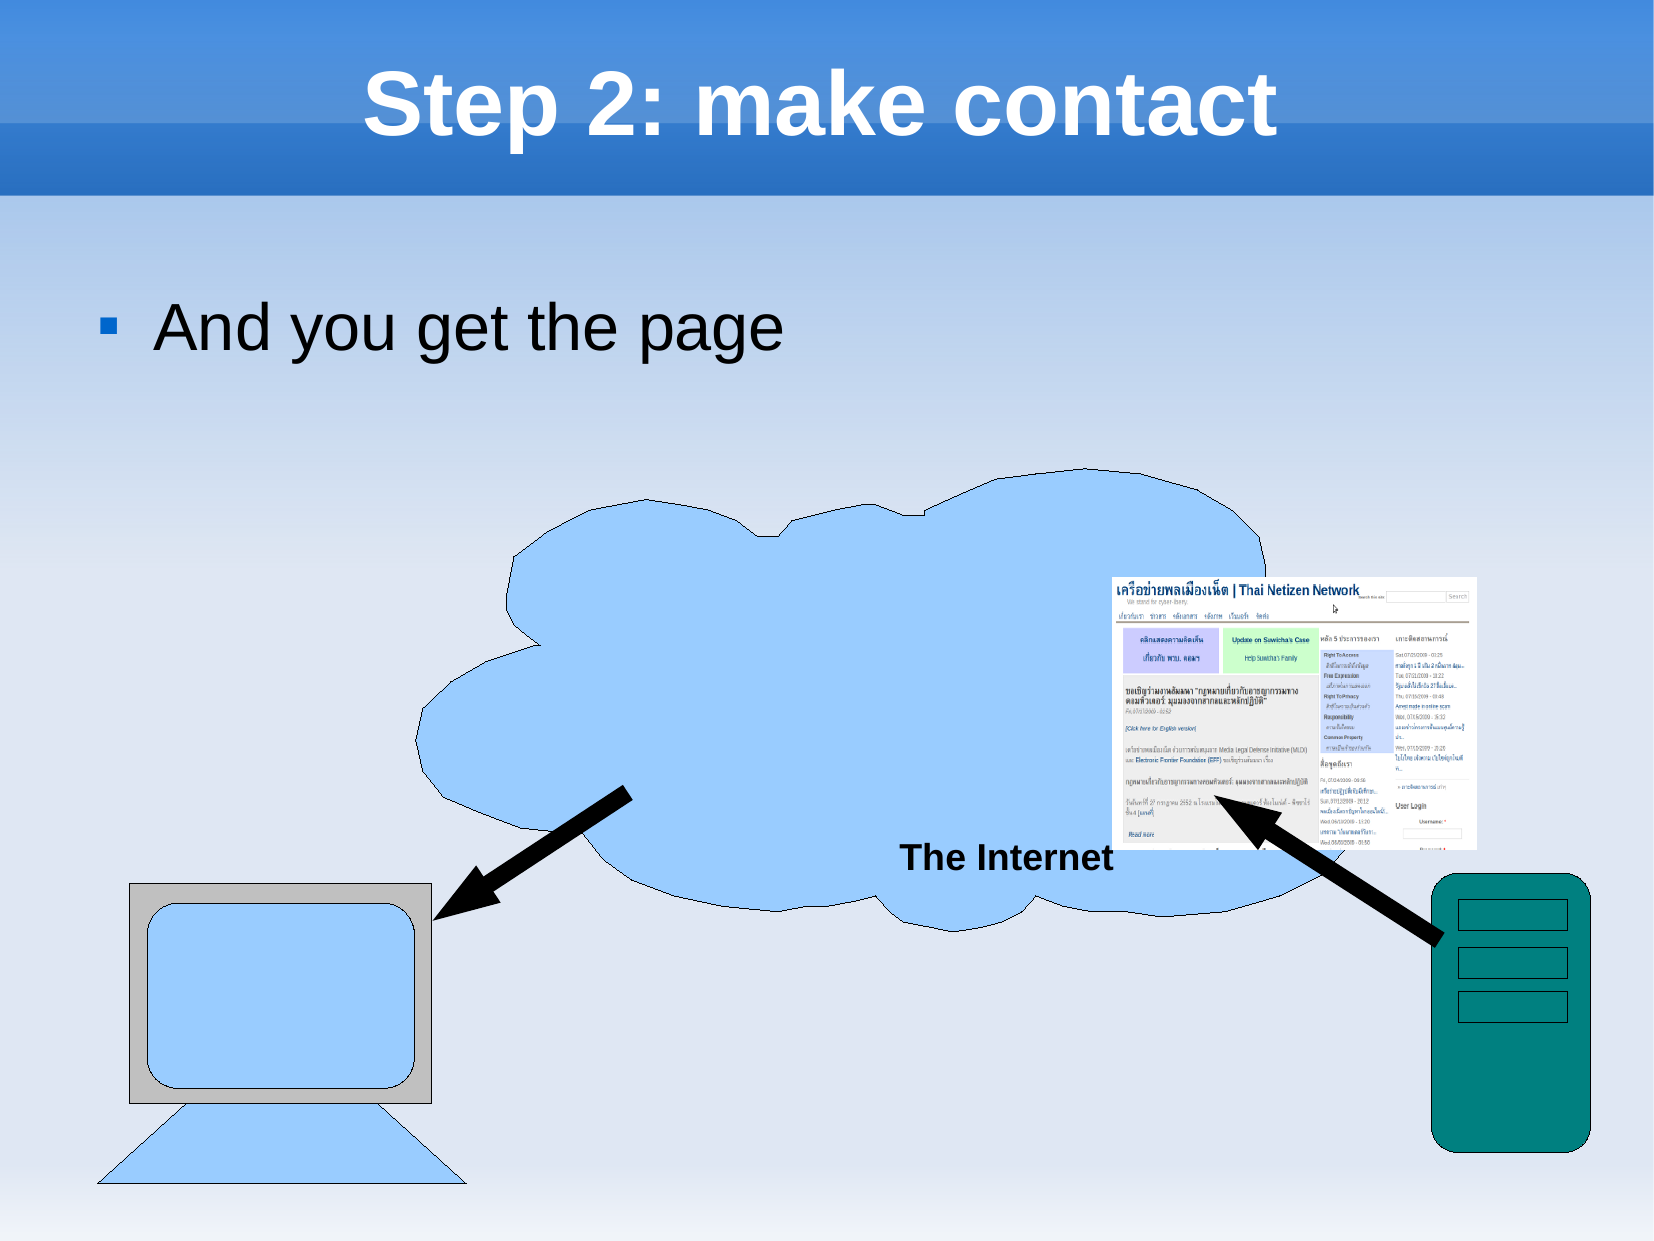

# Step 2: make contact
And you get the page
The Internet